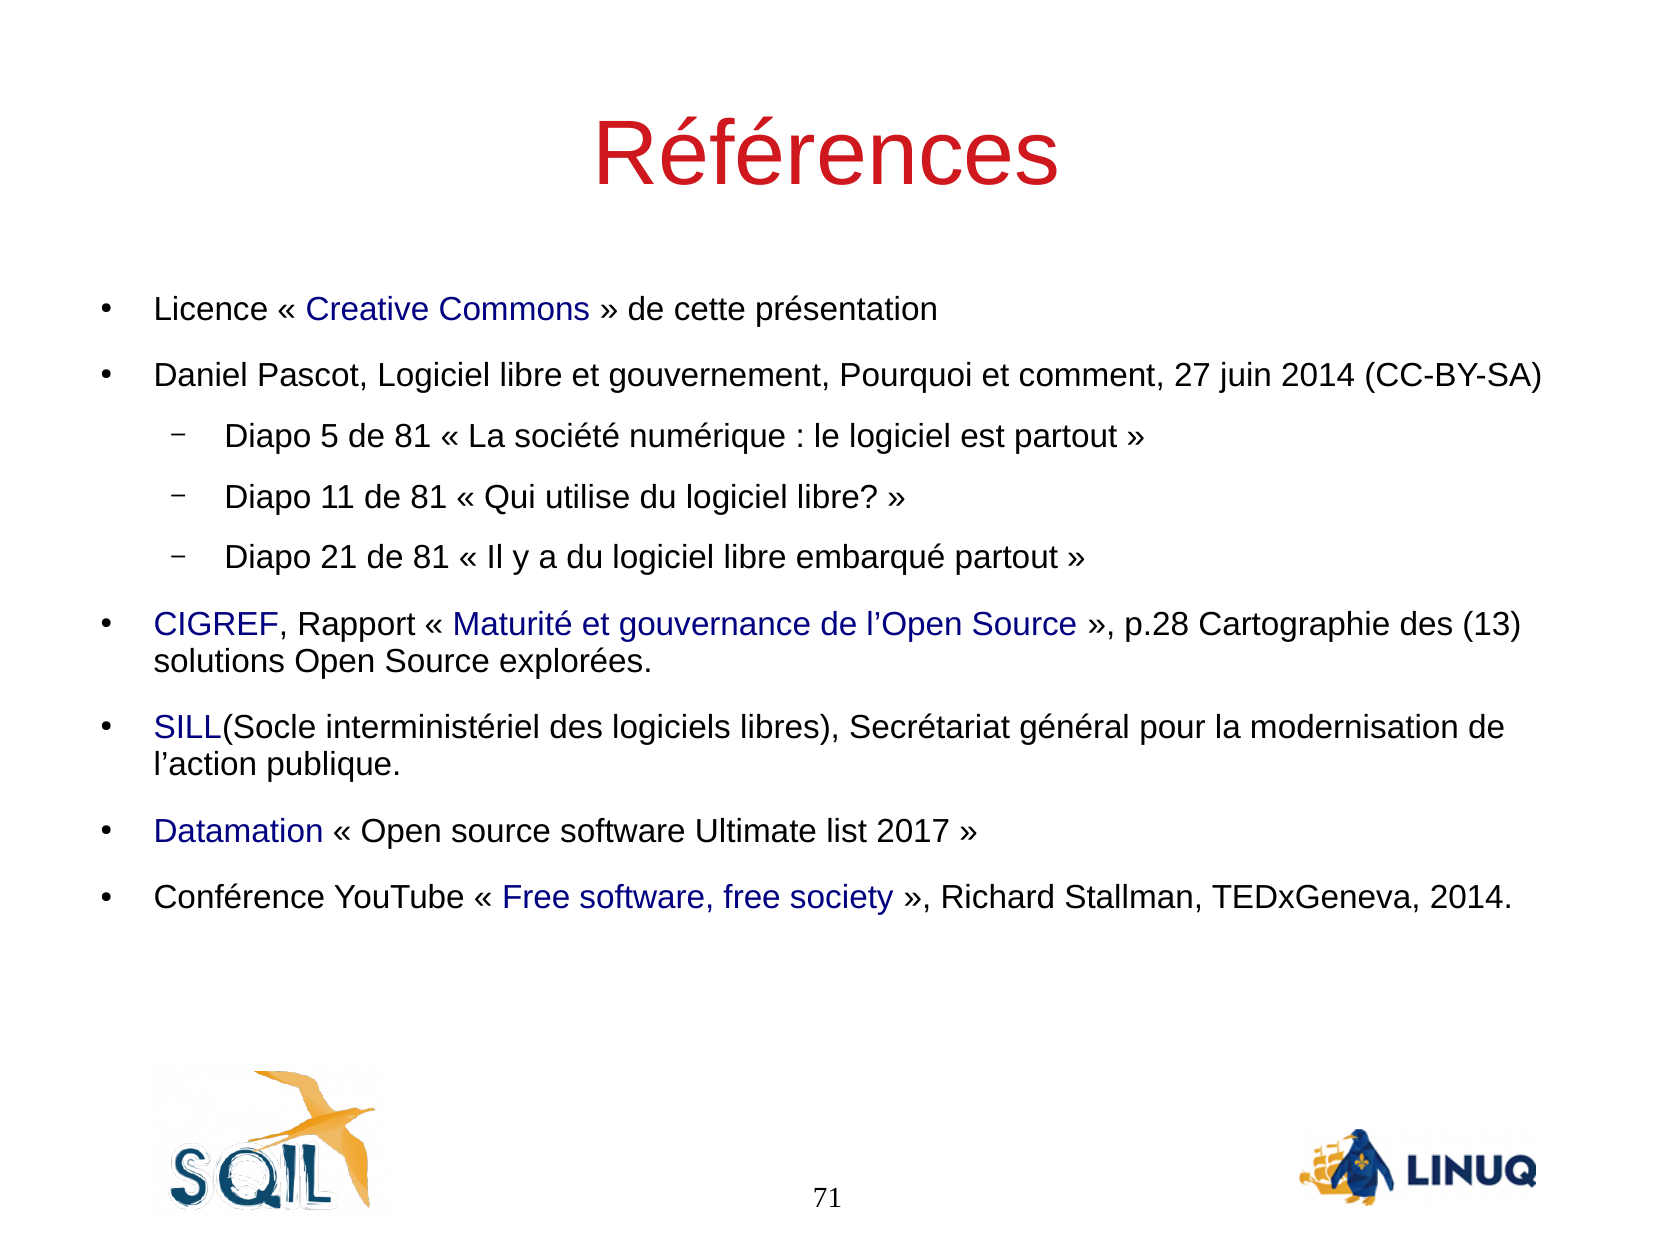

# Références
Licence « Creative Commons » de cette présentation
Daniel Pascot, Logiciel libre et gouvernement, Pourquoi et comment, 27 juin 2014 (CC-BY-SA)
Diapo 5 de 81 « La société numérique : le logiciel est partout »
Diapo 11 de 81 « Qui utilise du logiciel libre? »
Diapo 21 de 81 « Il y a du logiciel libre embarqué partout »
CIGREF, Rapport « Maturité et gouvernance de l’Open Source », p.28 Cartographie des (13) solutions Open Source explorées.
SILL(Socle interministériel des logiciels libres), Secrétariat général pour la modernisation de l’action publique.
Datamation « Open source software Ultimate list 2017 »
Conférence YouTube « Free software, free society », Richard Stallman, TEDxGeneva, 2014.